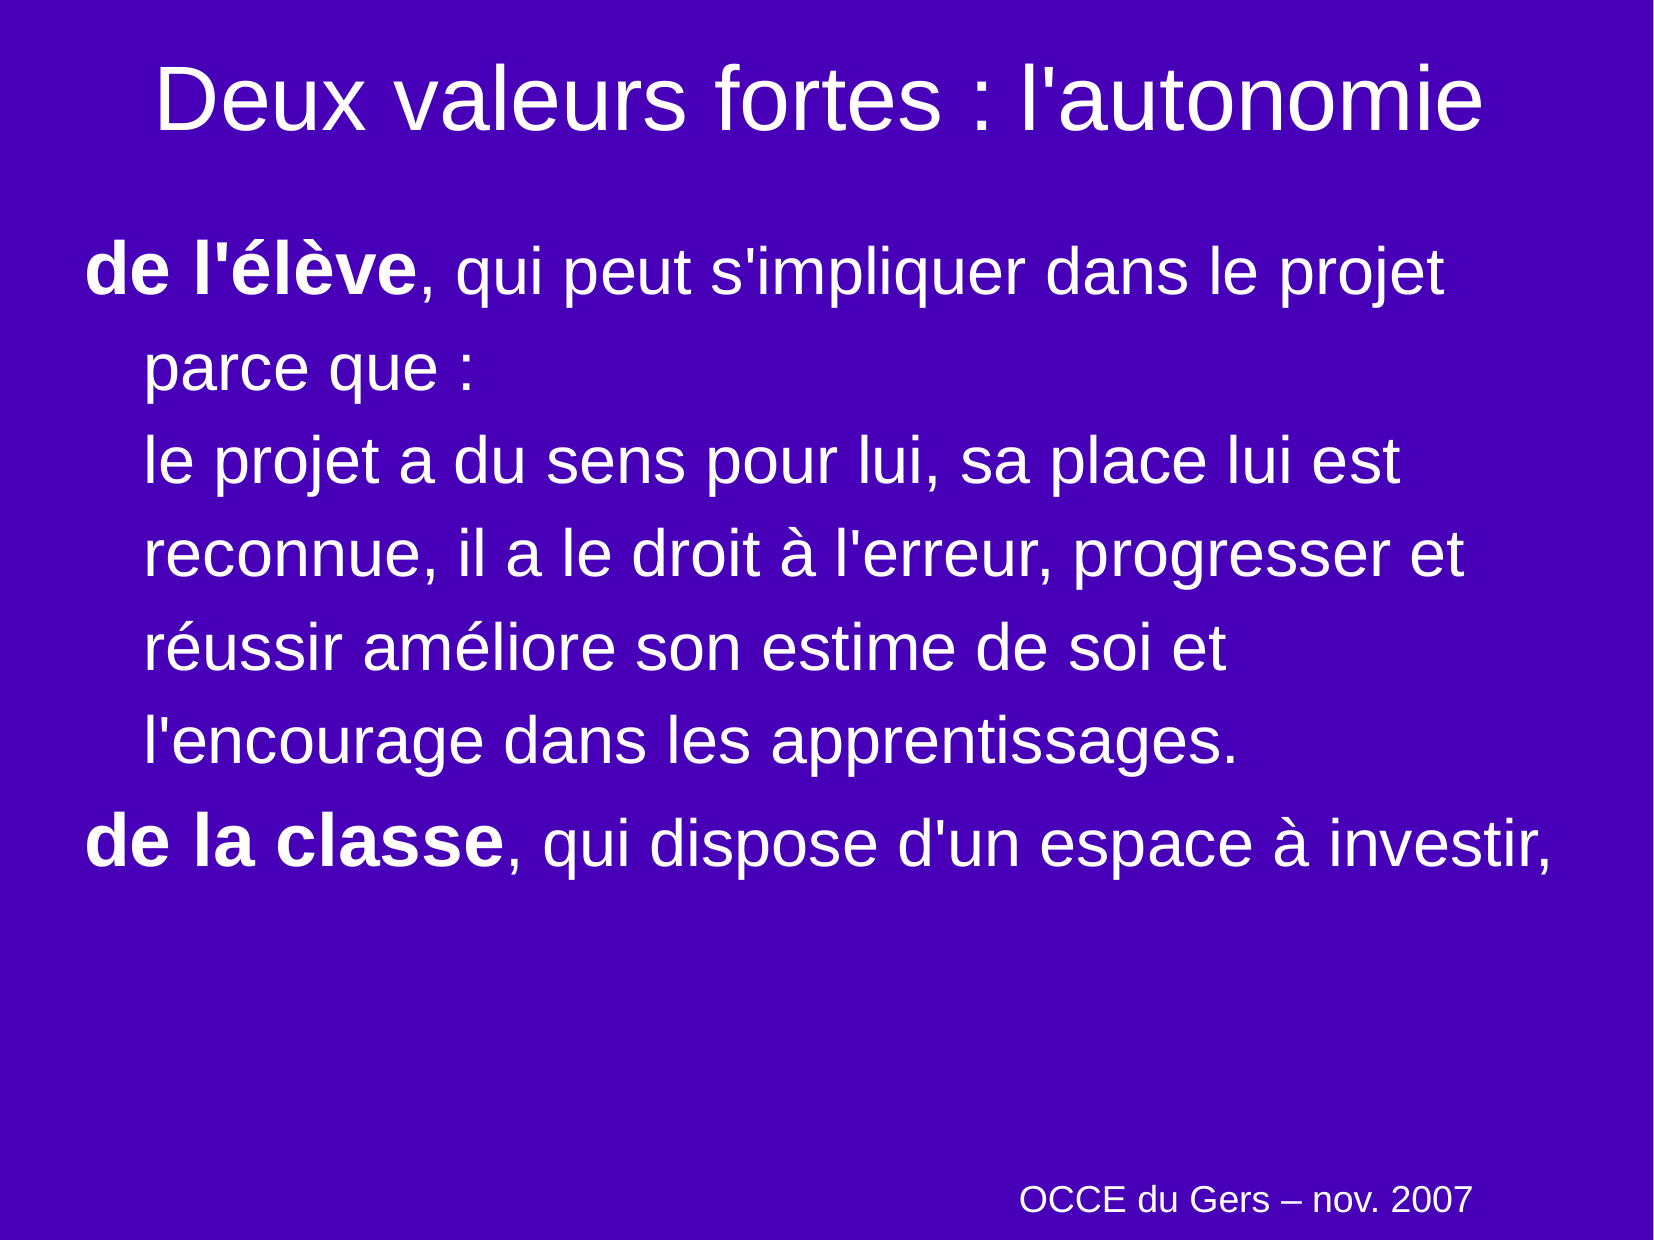

# Deux valeurs fortes : l'autonomie
de l'élève, qui peut s'impliquer dans le projet parce que :
le projet a du sens pour lui, sa place lui est reconnue, il a le droit à l'erreur, progresser et réussir améliore son estime de soi et l'encourage dans les apprentissages.
de la classe, qui dispose d'un espace à investir,
OCCE du Gers – nov. 2007